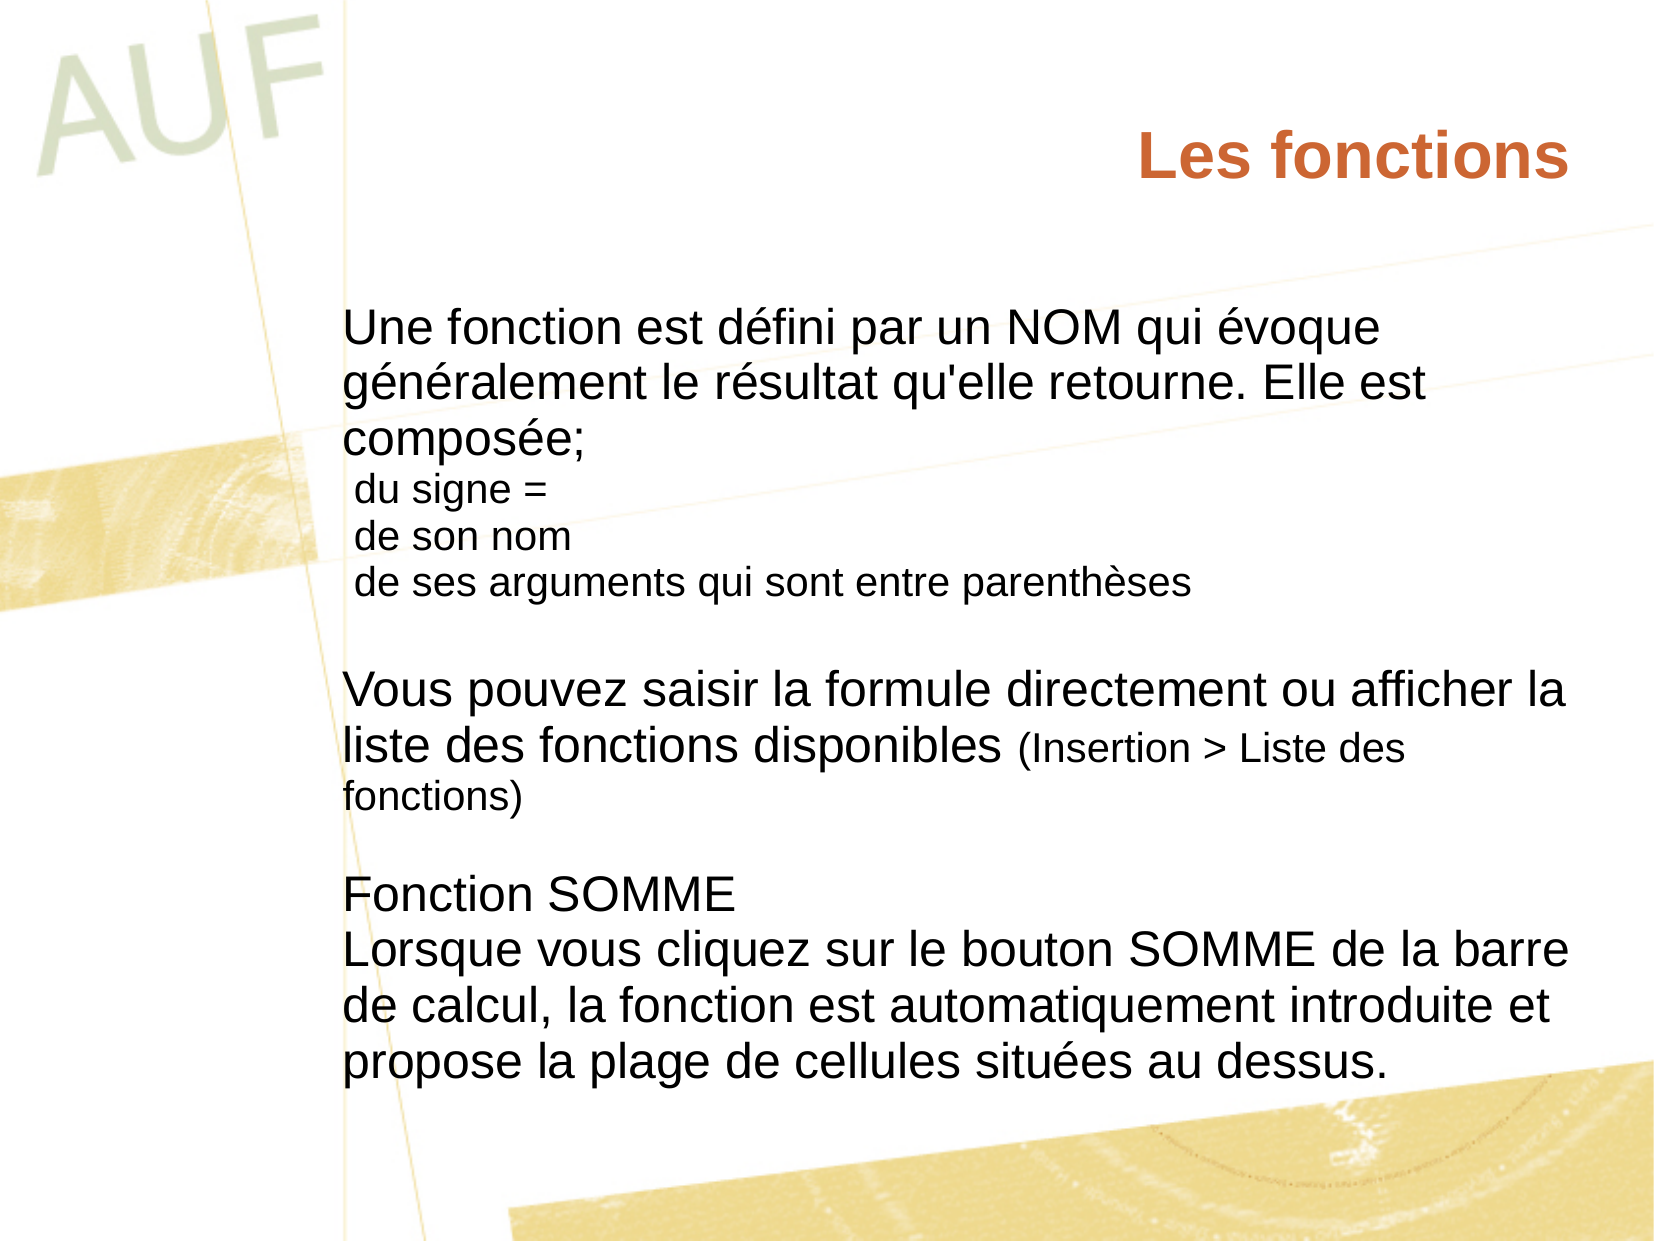

# Les fonctions
Une fonction est défini par un NOM qui évoque généralement le résultat qu'elle retourne. Elle est composée;
 du signe =
 de son nom
 de ses arguments qui sont entre parenthèses
Vous pouvez saisir la formule directement ou afficher la liste des fonctions disponibles (Insertion > Liste des fonctions)
Fonction SOMME
Lorsque vous cliquez sur le bouton SOMME de la barre de calcul, la fonction est automatiquement introduite et propose la plage de cellules situées au dessus.